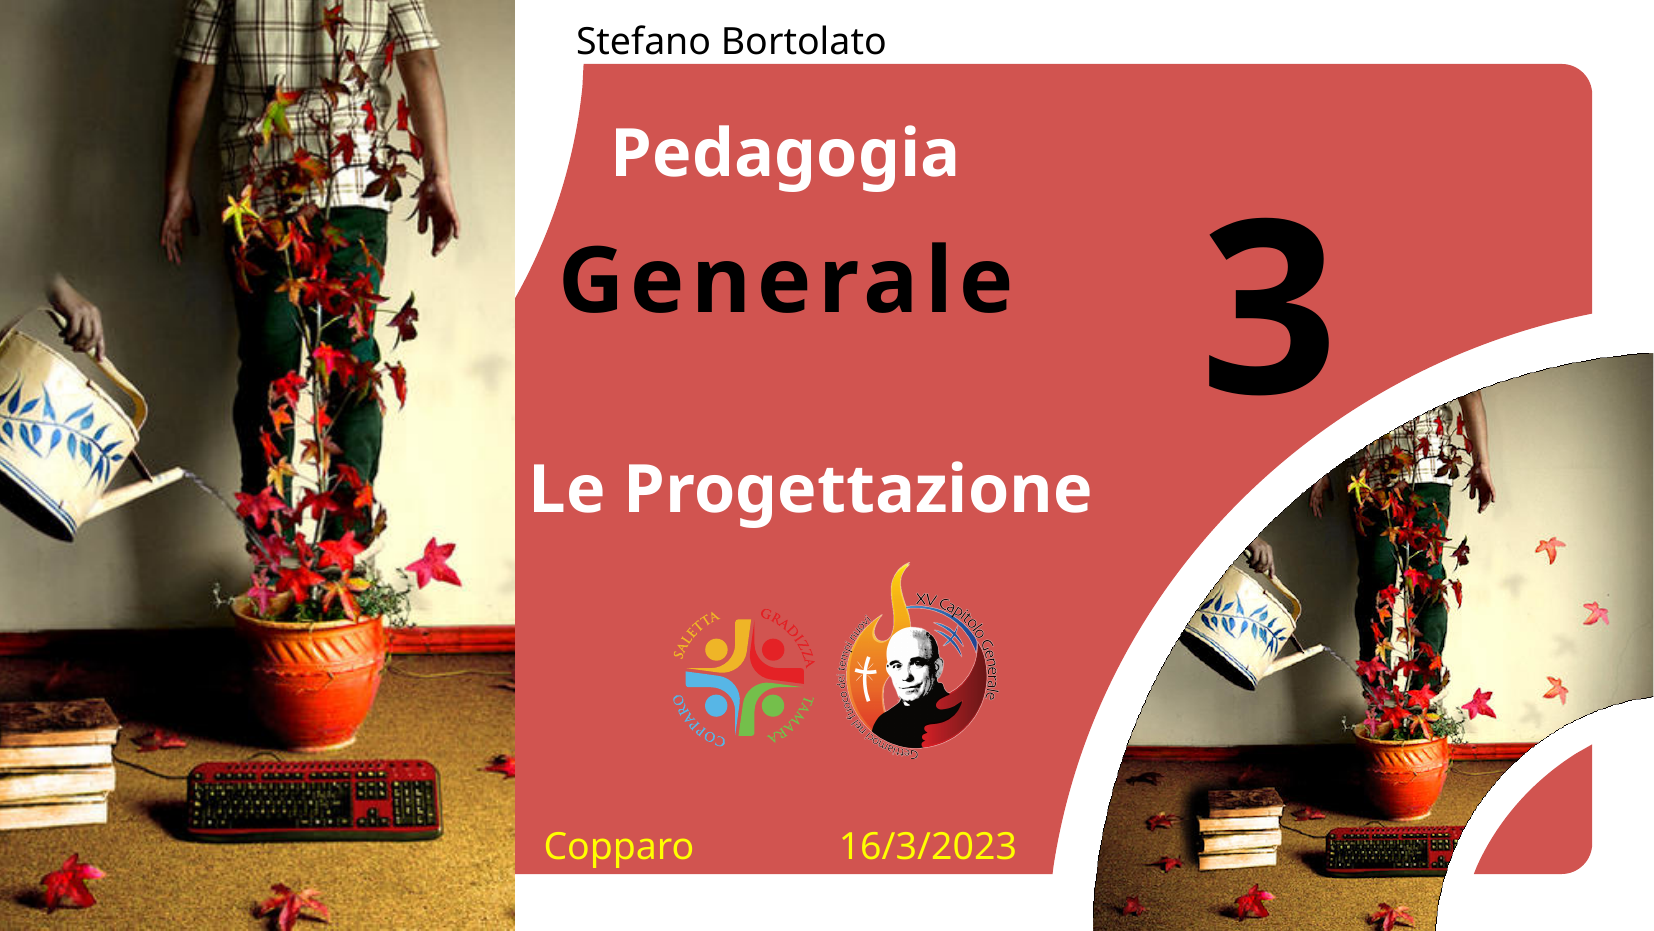

Stefano Bortolato
Pedagogia
Generale
3
Le Progettazione
Copparo		16/3/2023